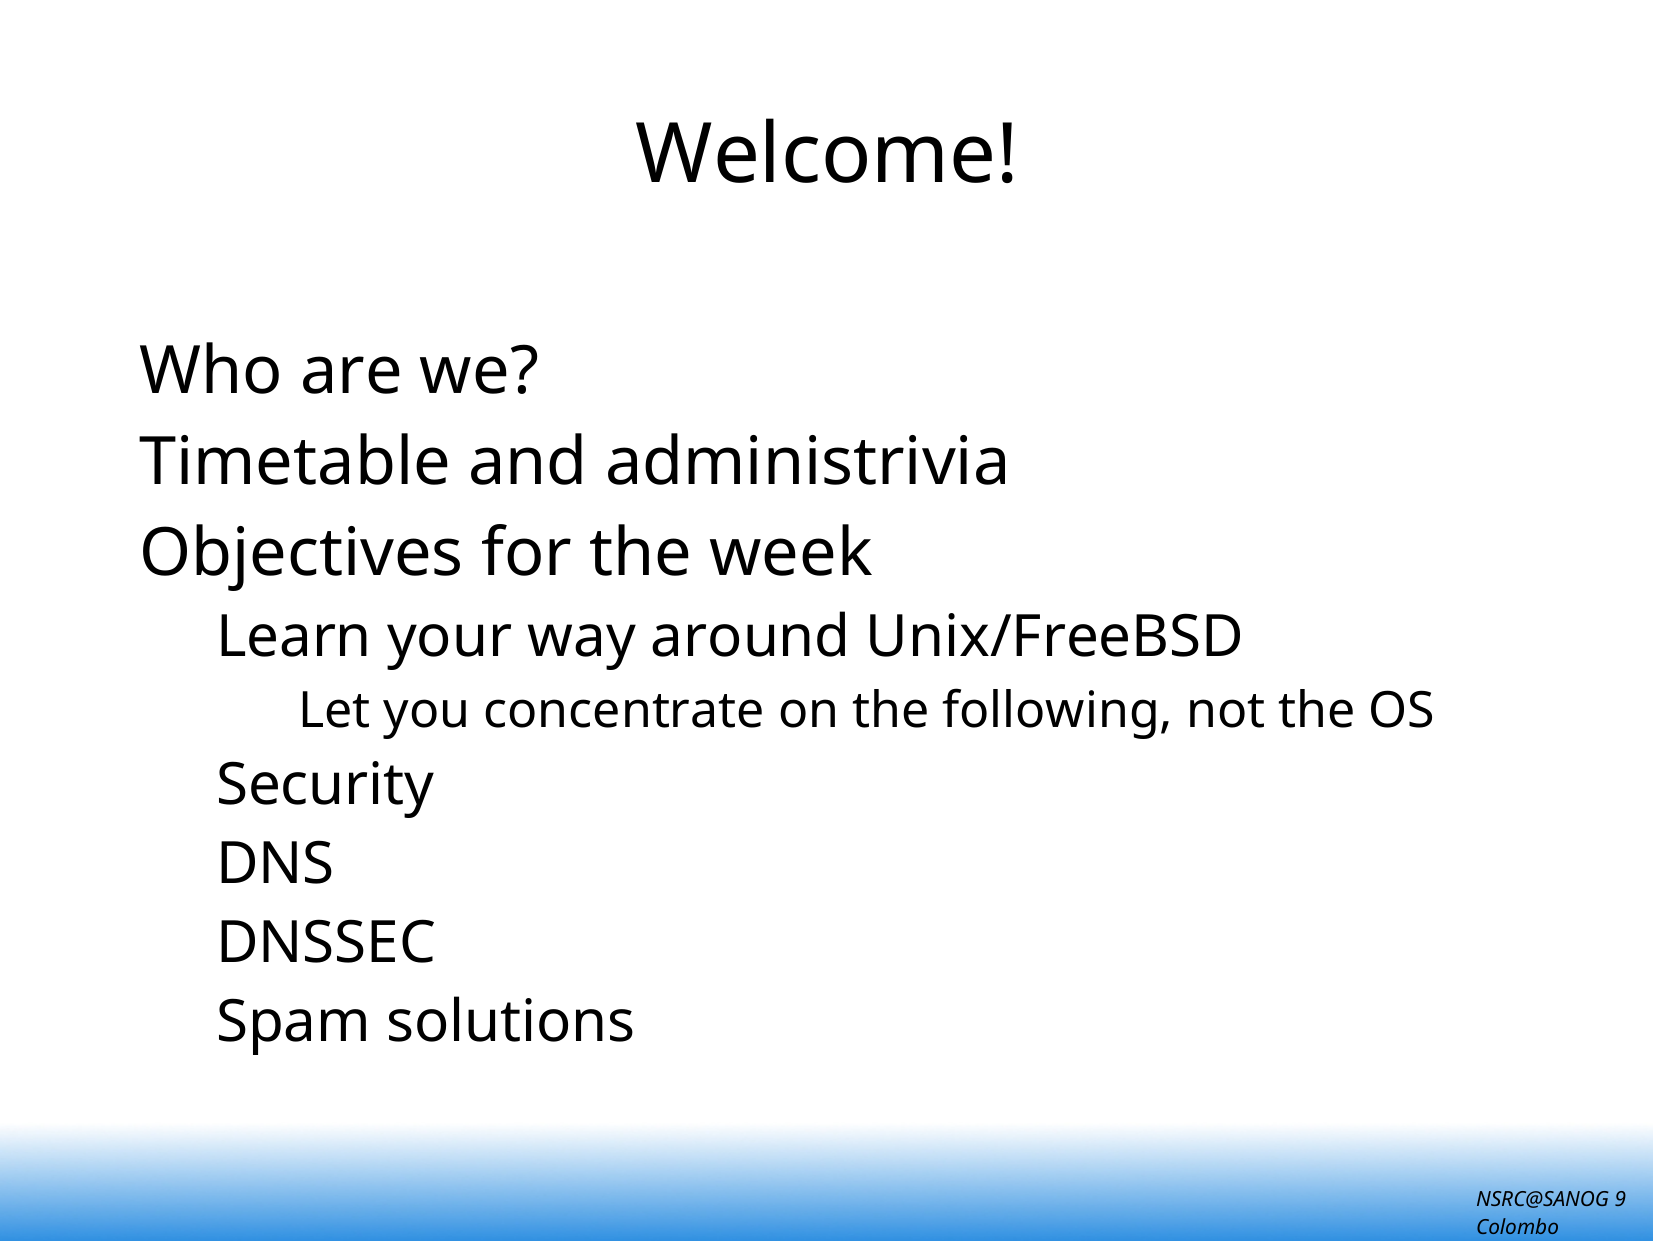

# Welcome!
Who are we?
Timetable and administrivia
Objectives for the week
Learn your way around Unix/FreeBSD
Let you concentrate on the following, not the OS
Security
DNS
DNSSEC
Spam solutions